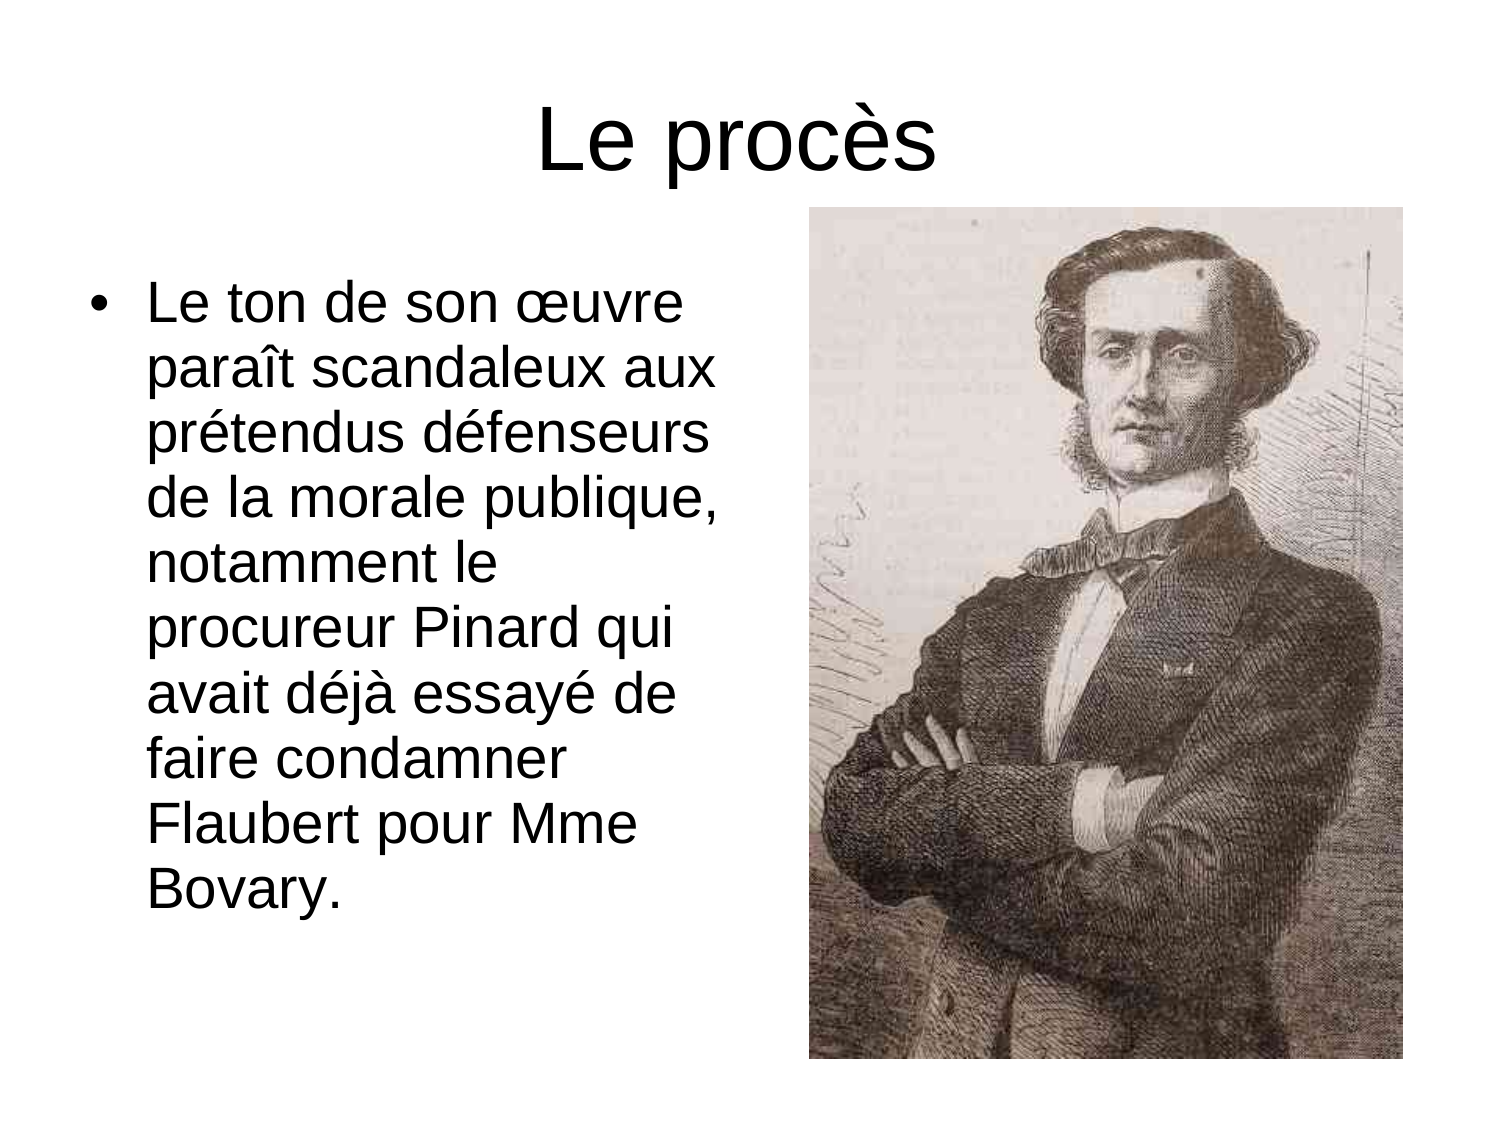

# Le procès
Le ton de son œuvre paraît scandaleux aux prétendus défenseurs de la morale publique, notamment le procureur Pinard qui avait déjà essayé de faire condamner Flaubert pour Mme Bovary.